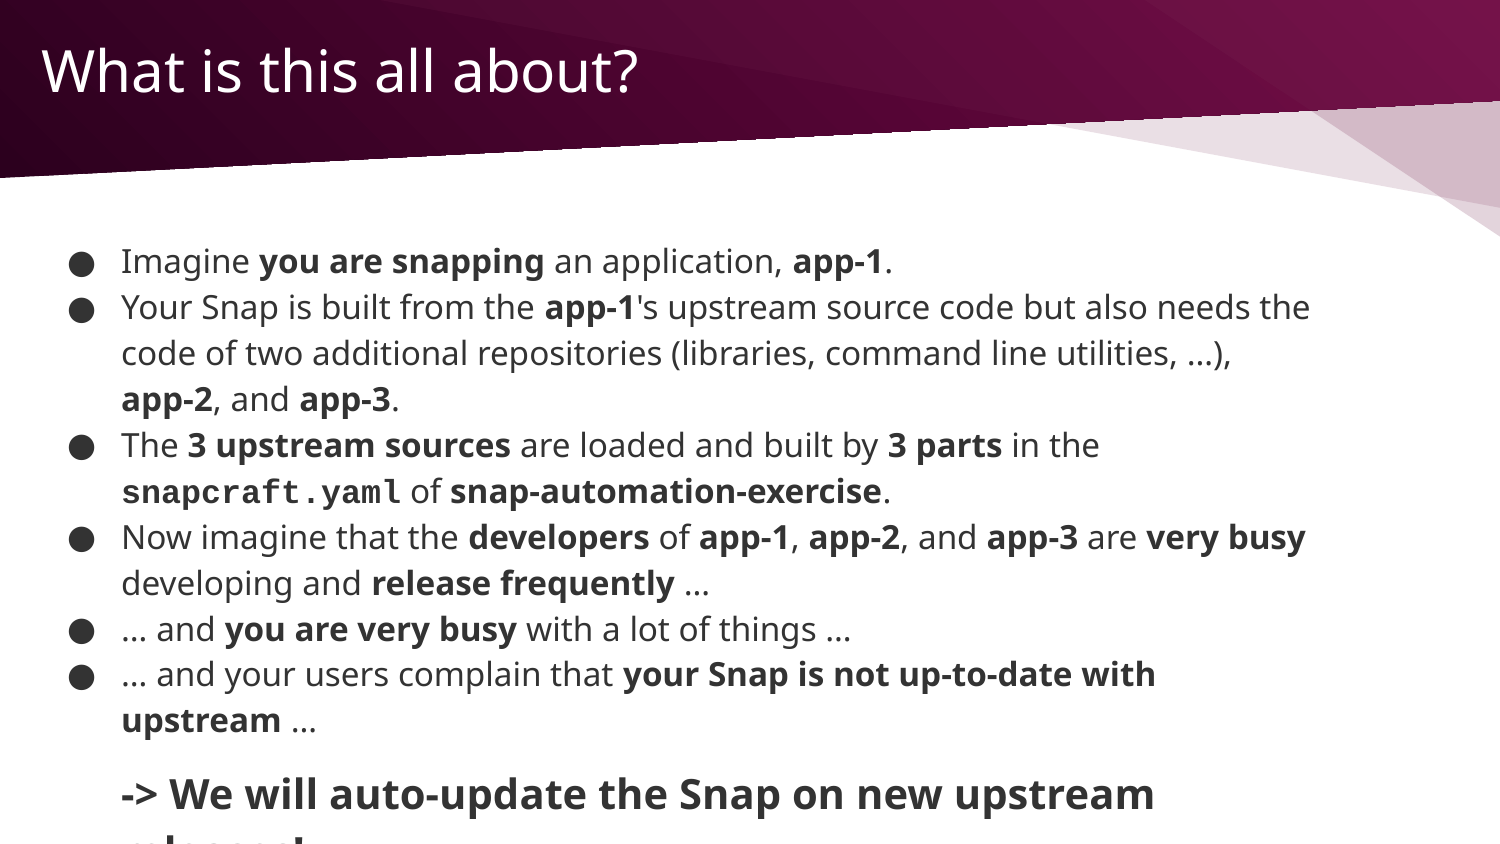

What is this all about?
# Imagine you are snapping an application, app-1.
Your Snap is built from the app-1's upstream source code but also needs the code of two additional repositories (libraries, command line utilities, …), app-2, and app-3.
The 3 upstream sources are loaded and built by 3 parts in the snapcraft.yaml of snap-automation-exercise.
Now imagine that the developers of app-1, app-2, and app-3 are very busy developing and release frequently …
… and you are very busy with a lot of things …
… and your users complain that your Snap is not up-to-date with upstream …
-> We will auto-update the Snap on new upstream releases!